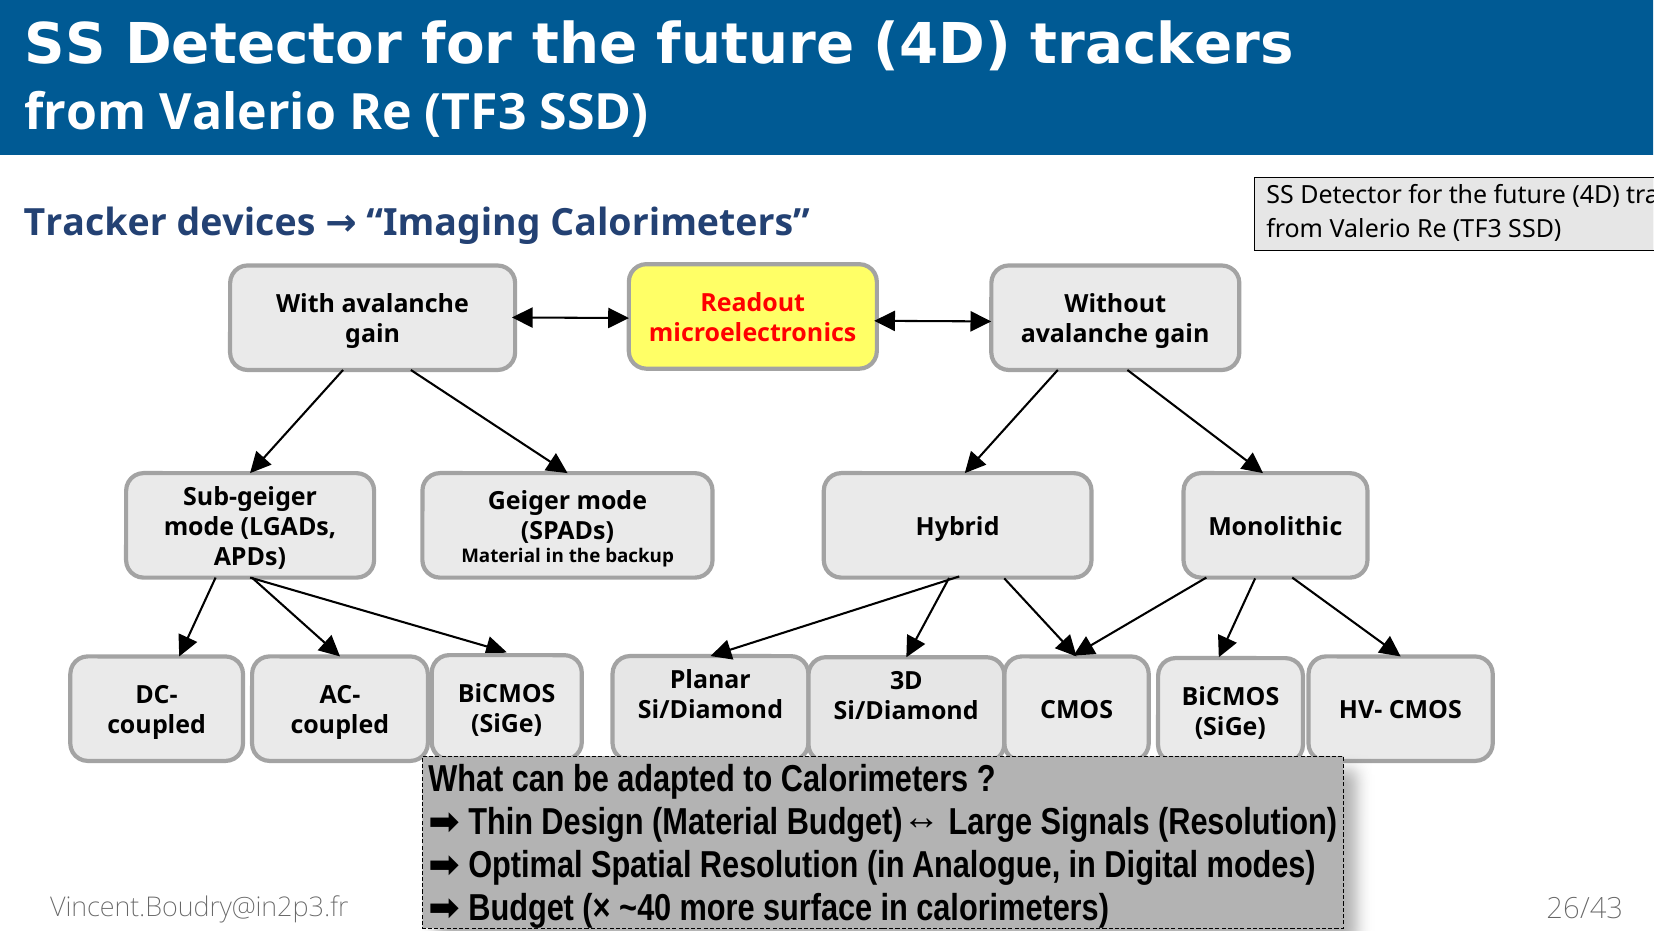

# SS Detector for the future (4D) trackers from Valerio Re (TF3 SSD)
SS Detector for the future (4D) trackers
from Valerio Re (TF3 SSD)
Tracker devices → “Imaging Calorimeters”
Readout microelectronics
With avalanche gain
Without avalanche gain
Sub-geiger mode (LGADs, APDs)
Geiger mode (SPADs)
Material in the backup
Hybrid
Monolithic
Planar
Si/Diamond
3D
Si/Diamond
DC-coupled
AC-coupled
CMOS
HV- CMOS
BiCMOS
(SiGe)
BiCMOS
(SiGe)
What can be adapted to Calorimeters ?
➡︎ Thin Design (Material Budget)↔ Large Signals (Resolution)
➡︎ Optimal Spatial Resolution (in Analogue, in Digital modes)
➡︎ Budget (× ~40 more surface in calorimeters)
Vincent.Boudry@in2p3.fr
ECFA R&D Symposium TF6
26